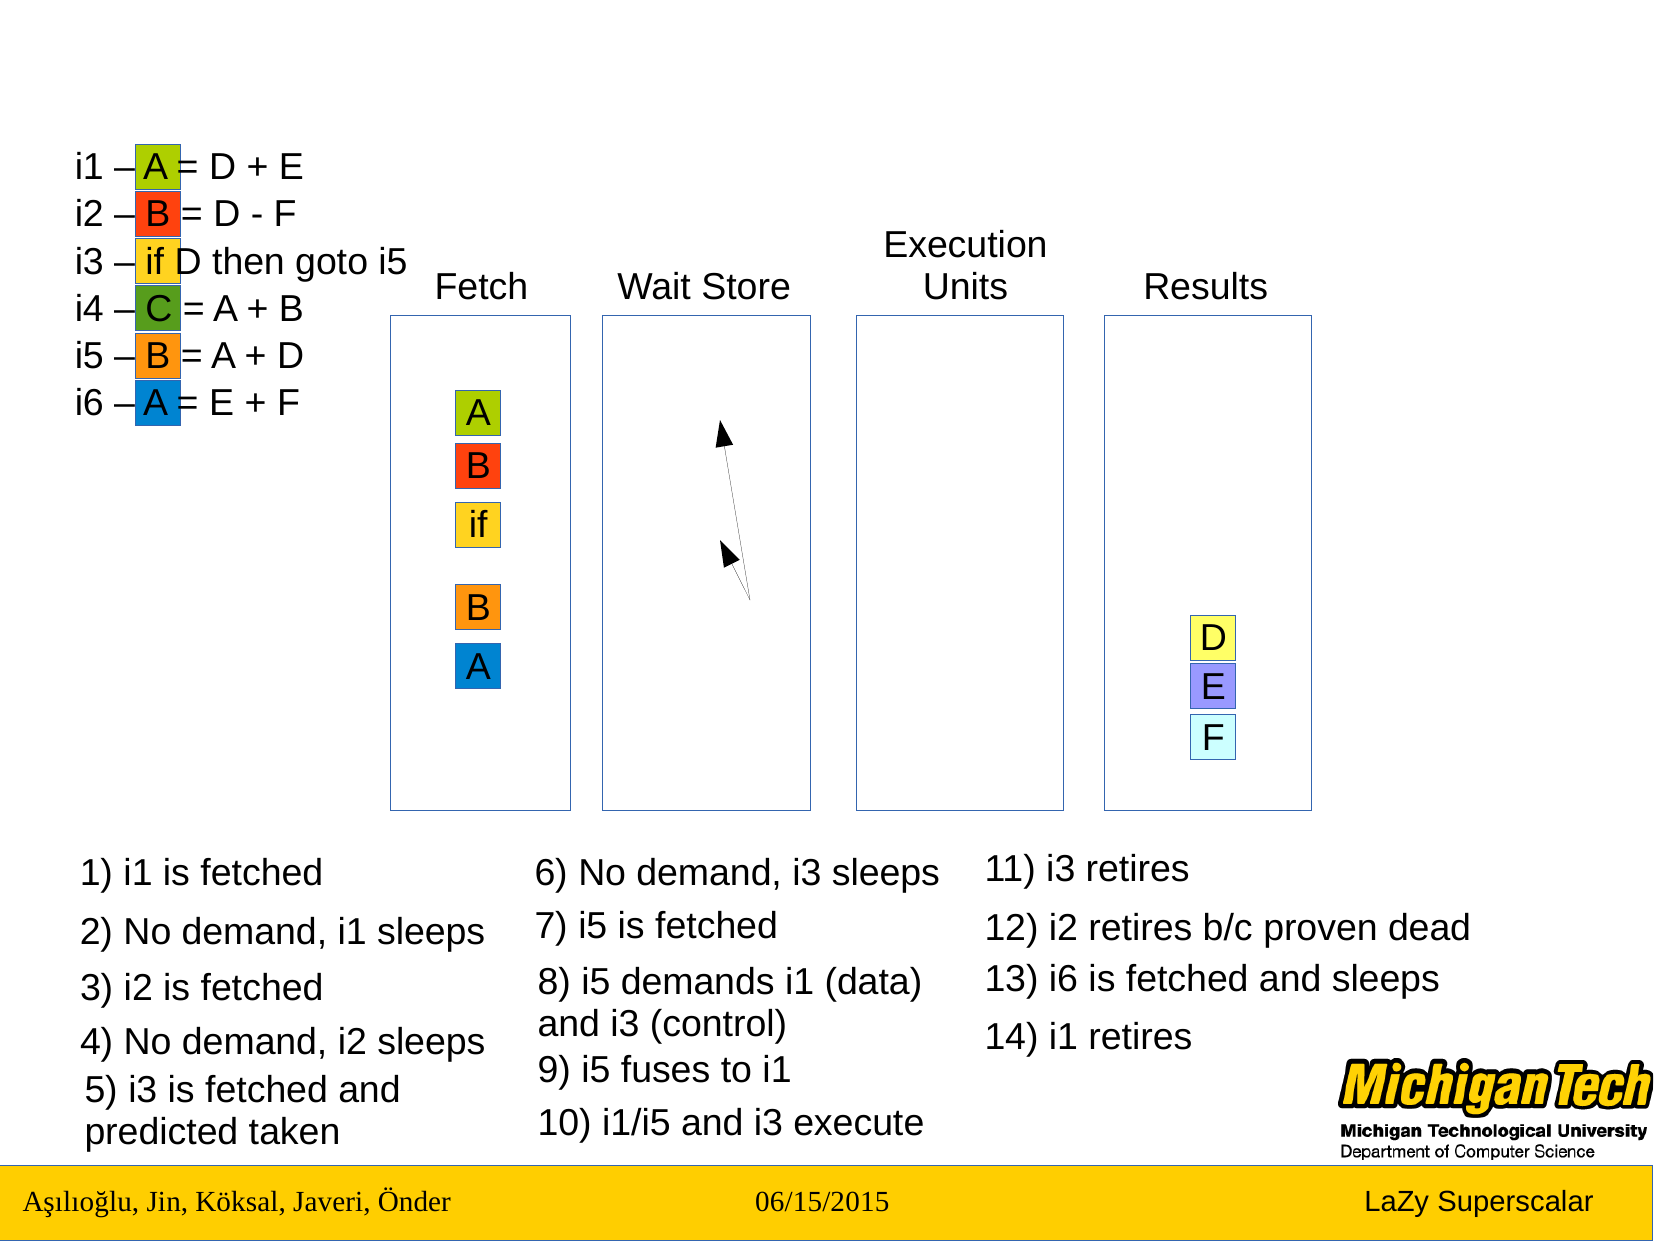

i1 – A = D + E
i2 – B = D - F
Execution
Units
i3 – if D then goto i5
Fetch
Wait Store
Results
i4 – C = A + B
i5 – B = A + D
i6 – A = E + F
A
B
if
B
D
A
E
F
11) i3 retires
1) i1 is fetched
6) No demand, i3 sleeps
7) i5 is fetched
12) i2 retires b/c proven dead
2) No demand, i1 sleeps
13) i6 is fetched and sleeps
8) i5 demands i1 (data) and i3 (control)
3) i2 is fetched
14) i1 retires
4) No demand, i2 sleeps
9) i5 fuses to i1
5) i3 is fetched and predicted taken
10) i1/i5 and i3 execute
Aşılıoğlu, Jin, Köksal, Javeri, Önder
06/15/2015